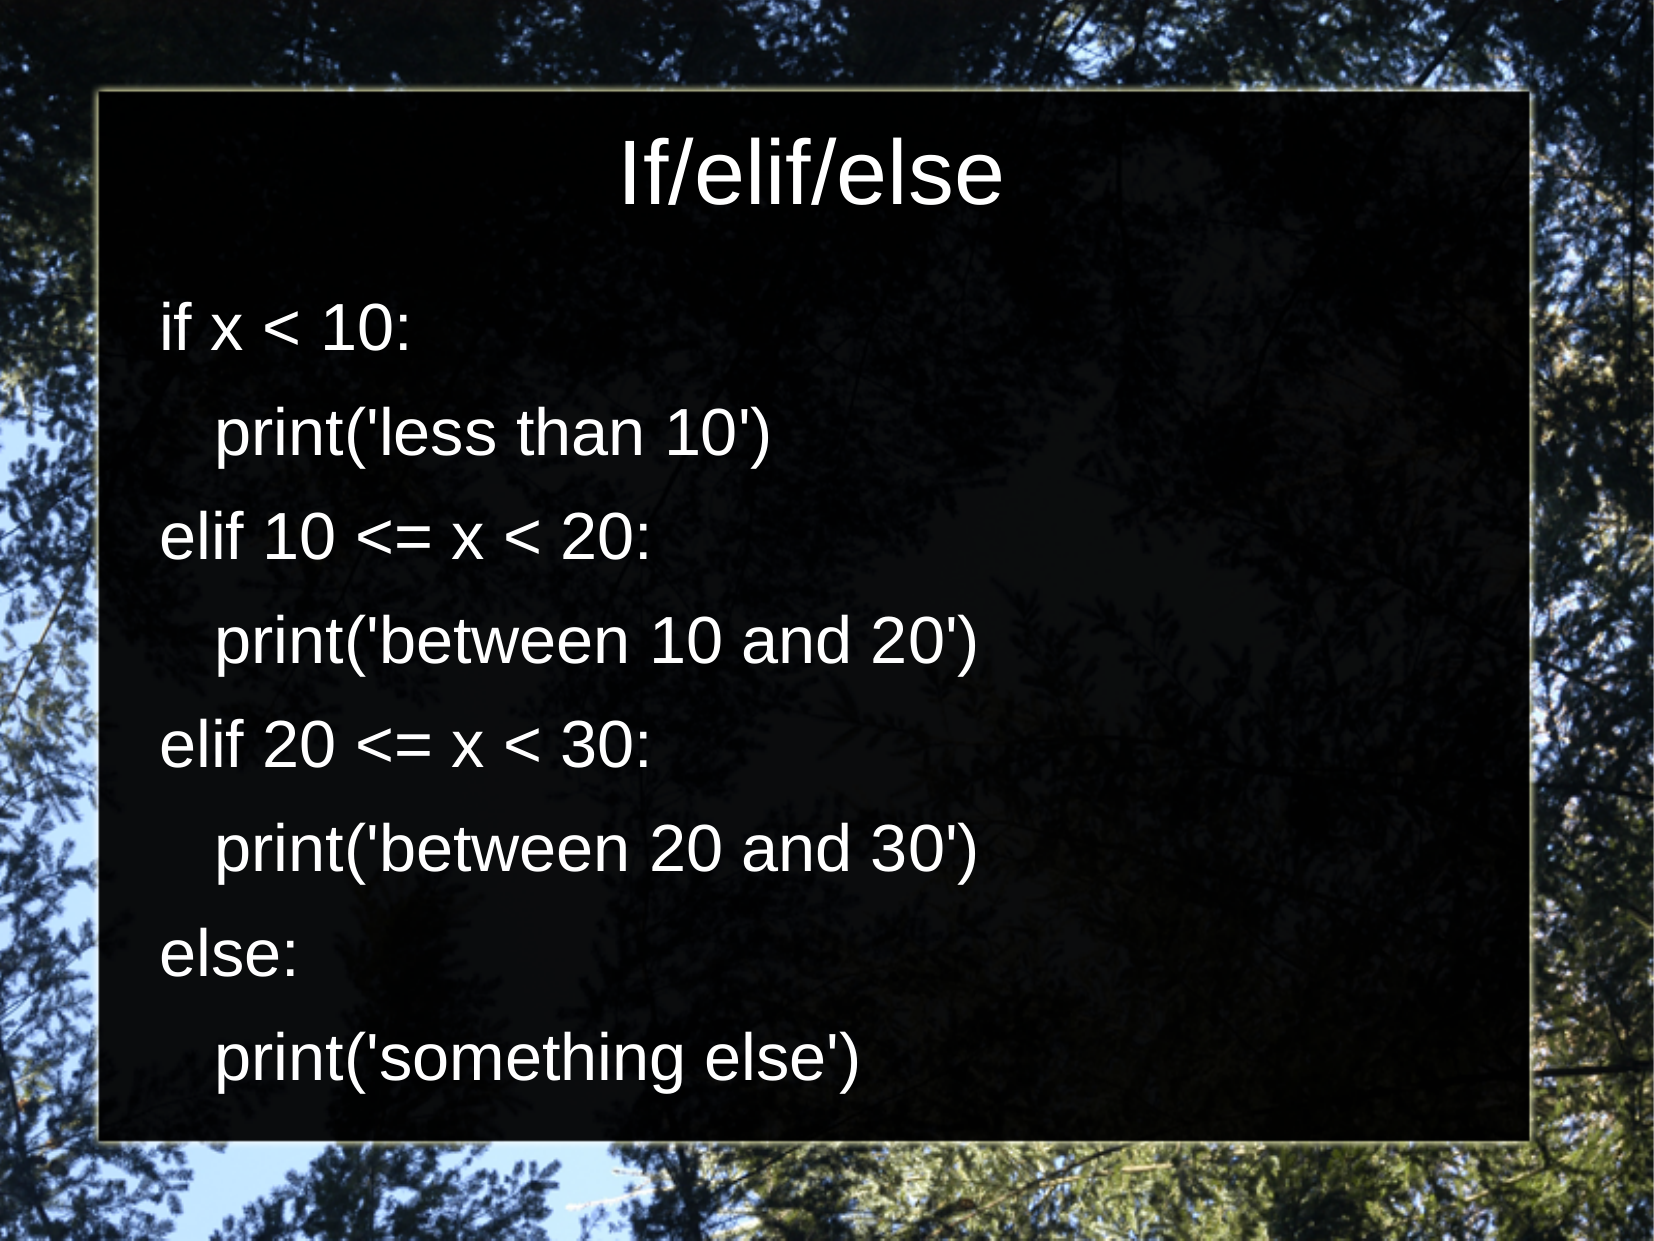

# If/elif/else
if x < 10:
 print('less than 10')
elif 10 <= x < 20:
 print('between 10 and 20')
elif 20 <= x < 30:
 print('between 20 and 30')
else:
 print('something else')